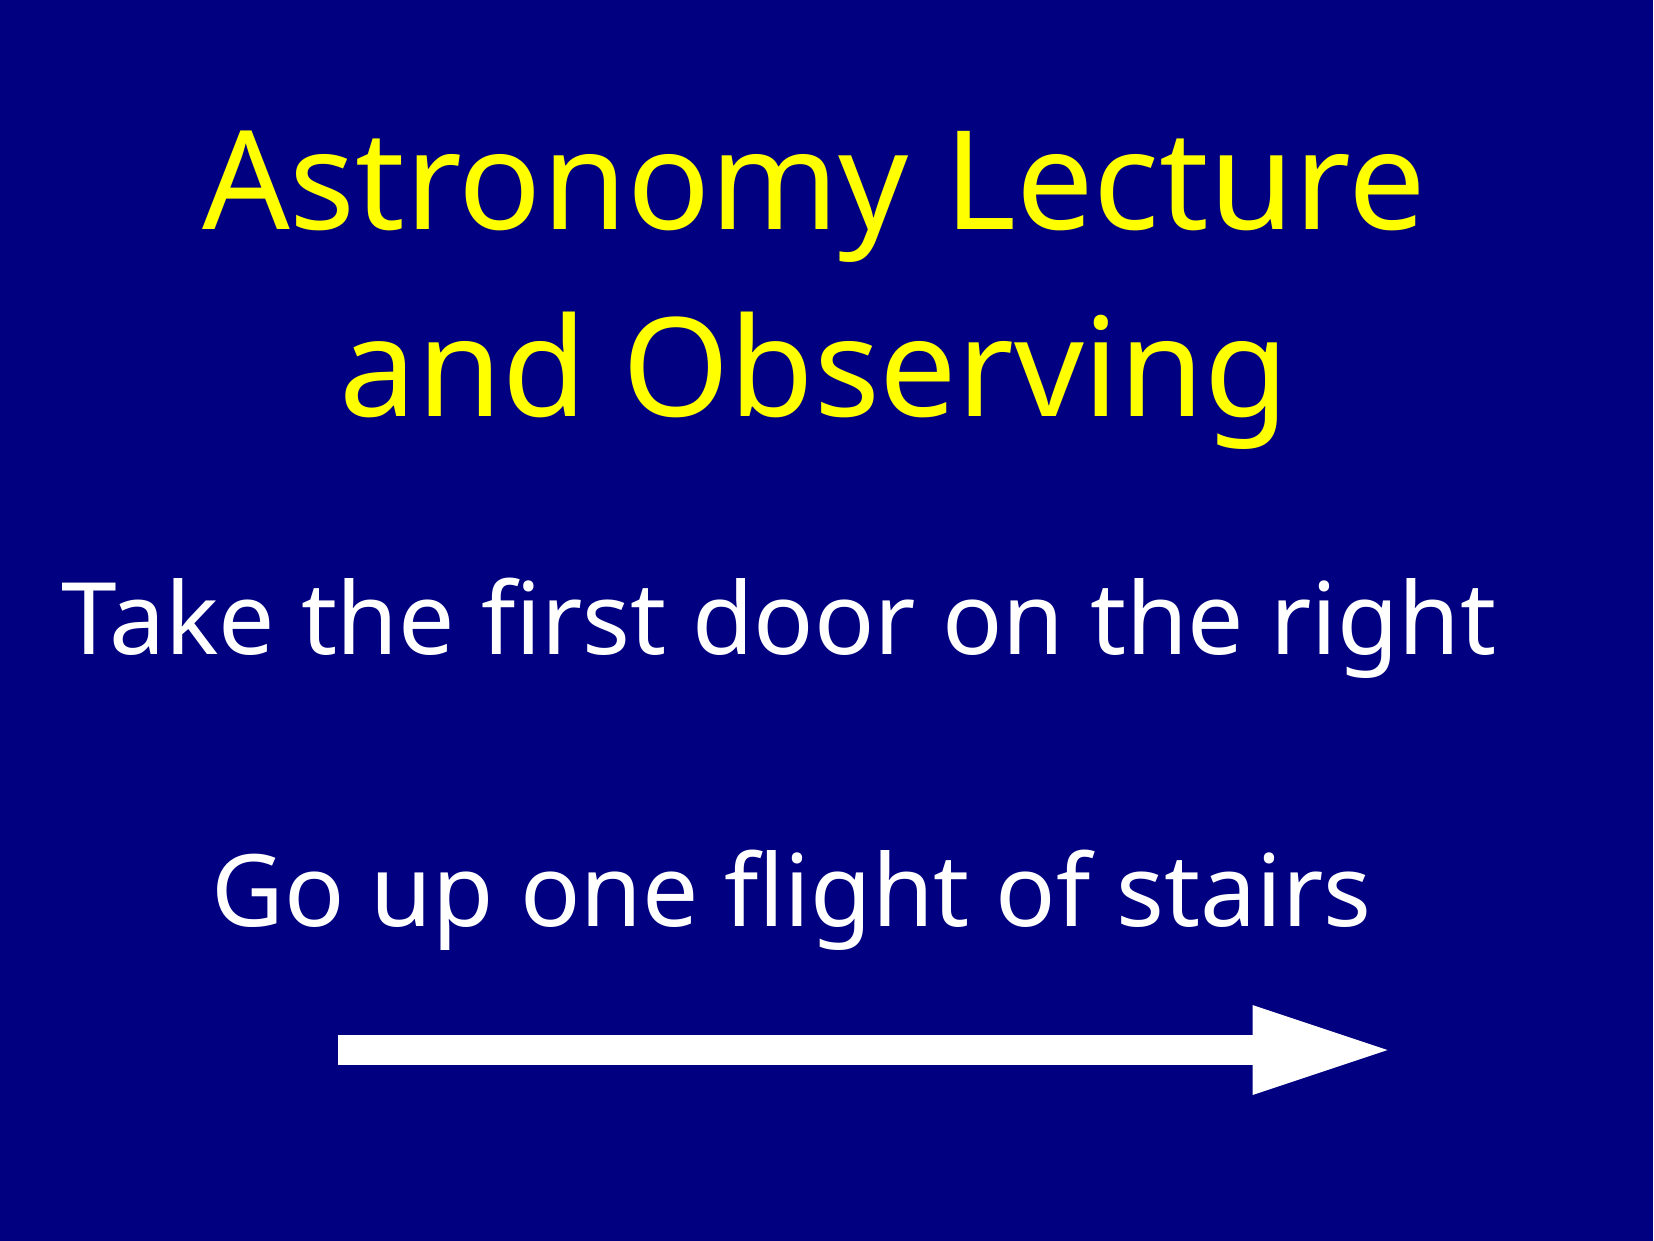

Astronomy Lecture and Observing
Take the first door on the right
		Go up one flight of stairs